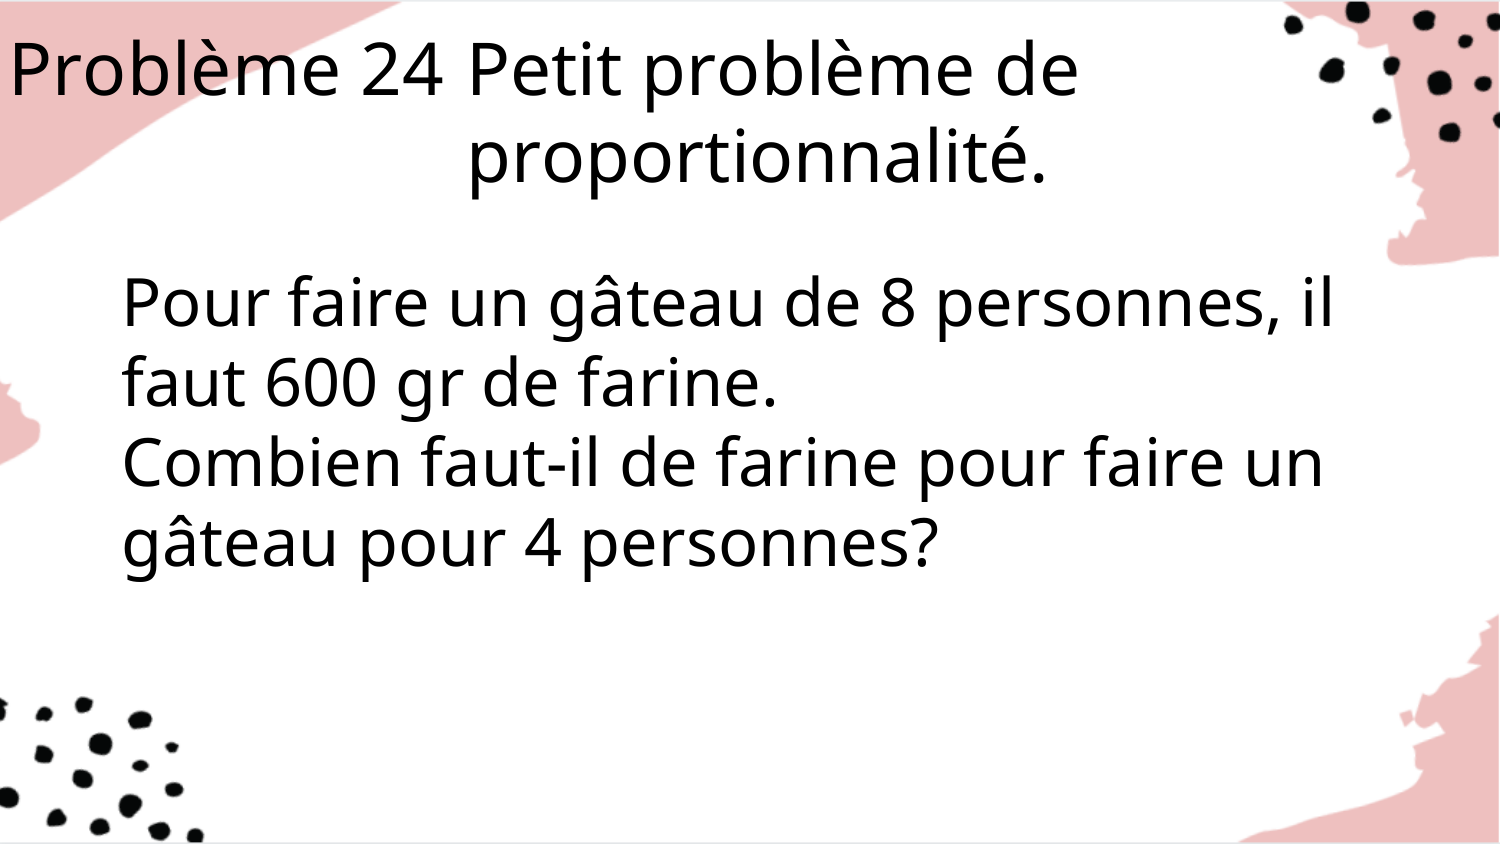

Problème 24
Petit problème de proportionnalité.
Pour faire un gâteau de 8 personnes, il faut 600 gr de farine.
Combien faut-il de farine pour faire un gâteau pour 4 personnes?